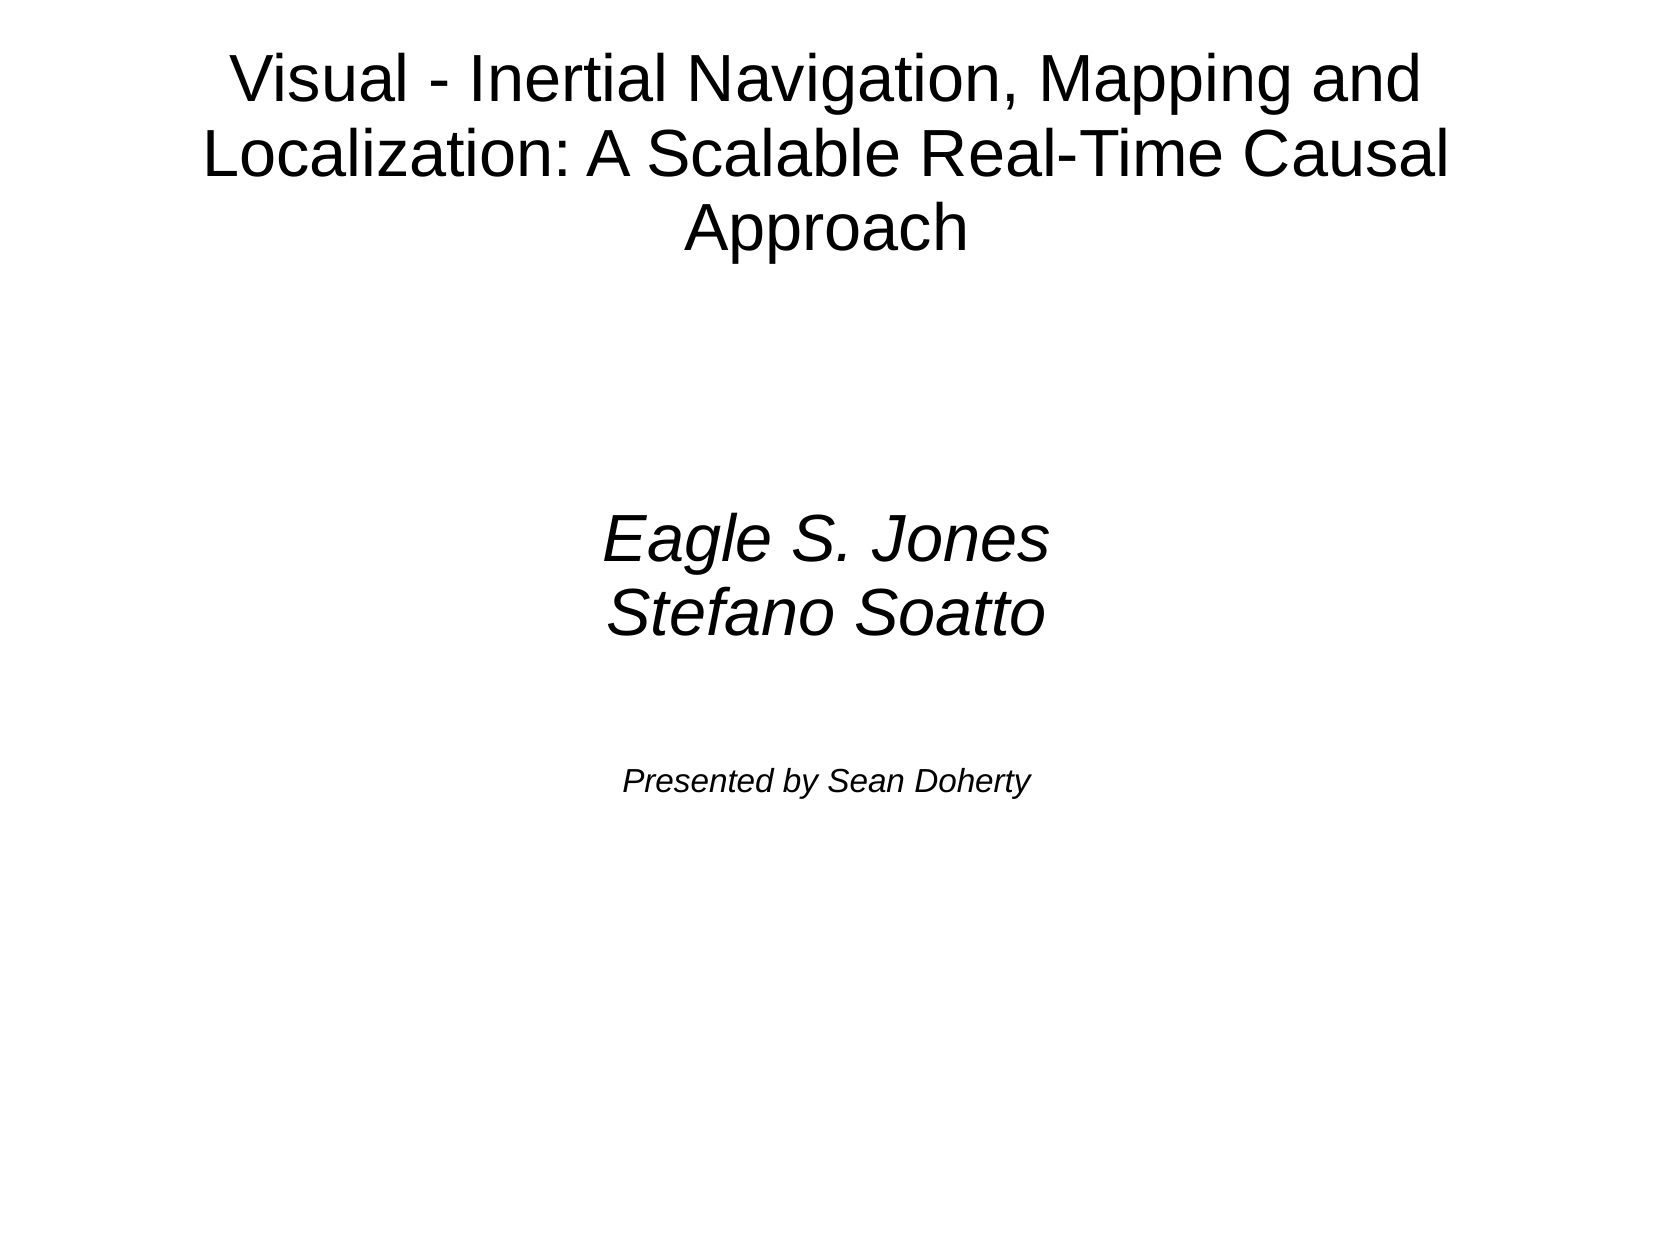

# Visual - Inertial Navigation, Mapping and Localization: A Scalable Real-Time Causal Approach
Eagle S. Jones
Stefano Soatto
Presented by Sean Doherty